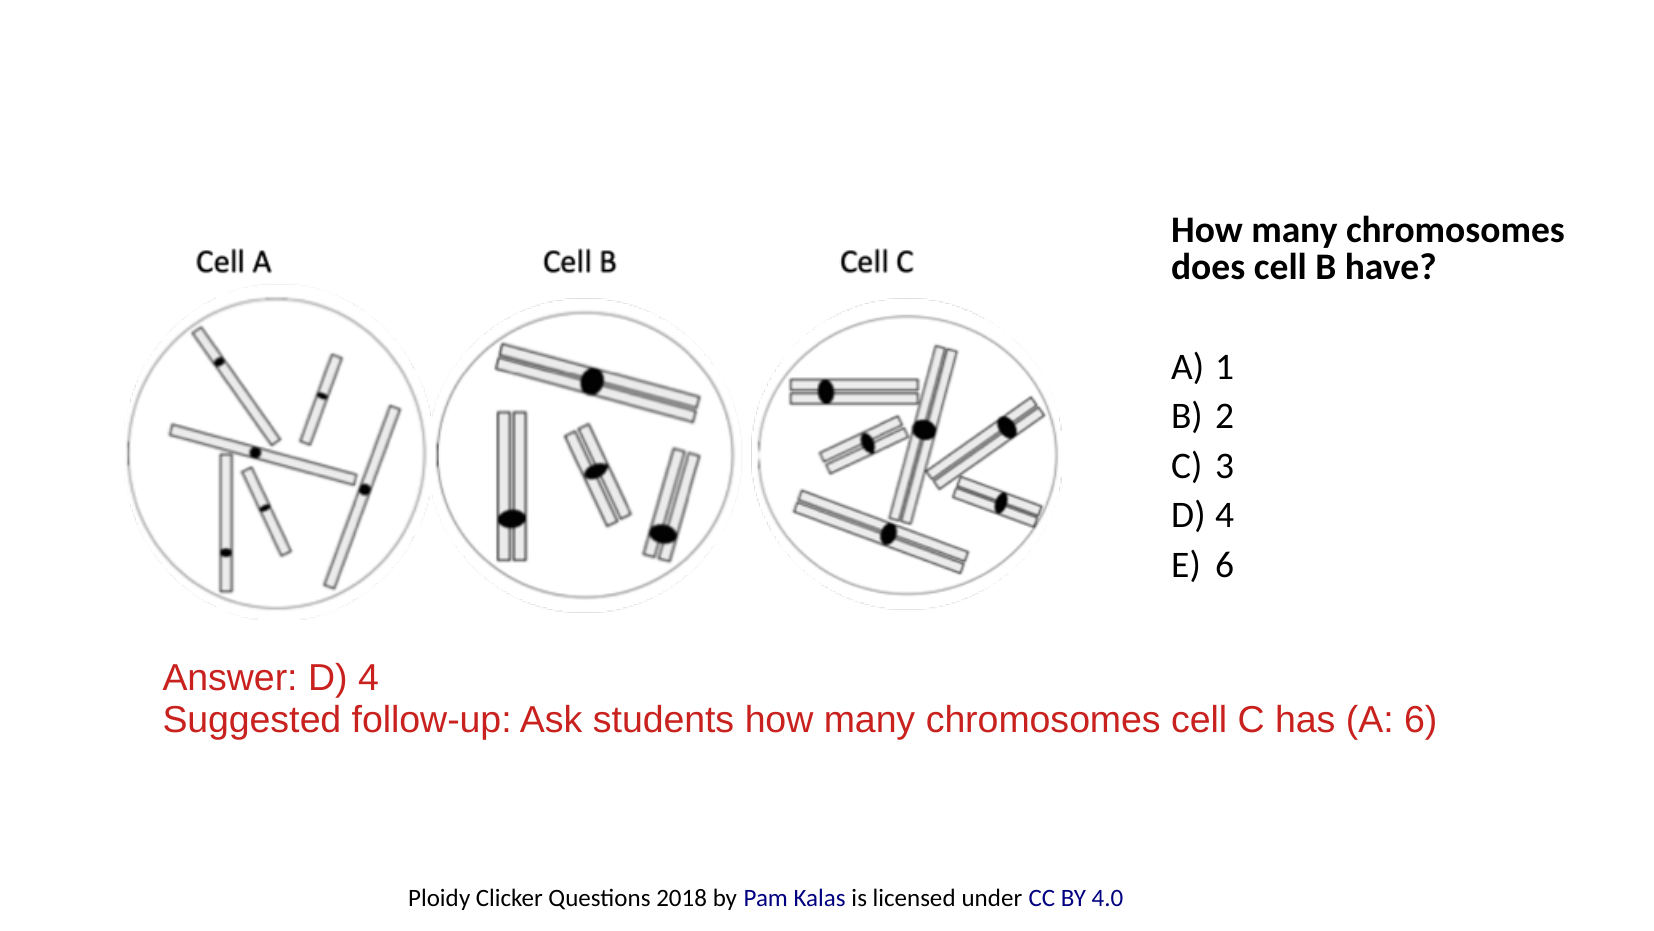

How many chromosomes does cell B have?
 1
 2
 3
 4
 6
Answer: D) 4
Suggested follow-up: Ask students how many chromosomes cell C has (A: 6)
Ploidy Clicker Questions 2018 by Pam Kalas is licensed under CC BY 4.0